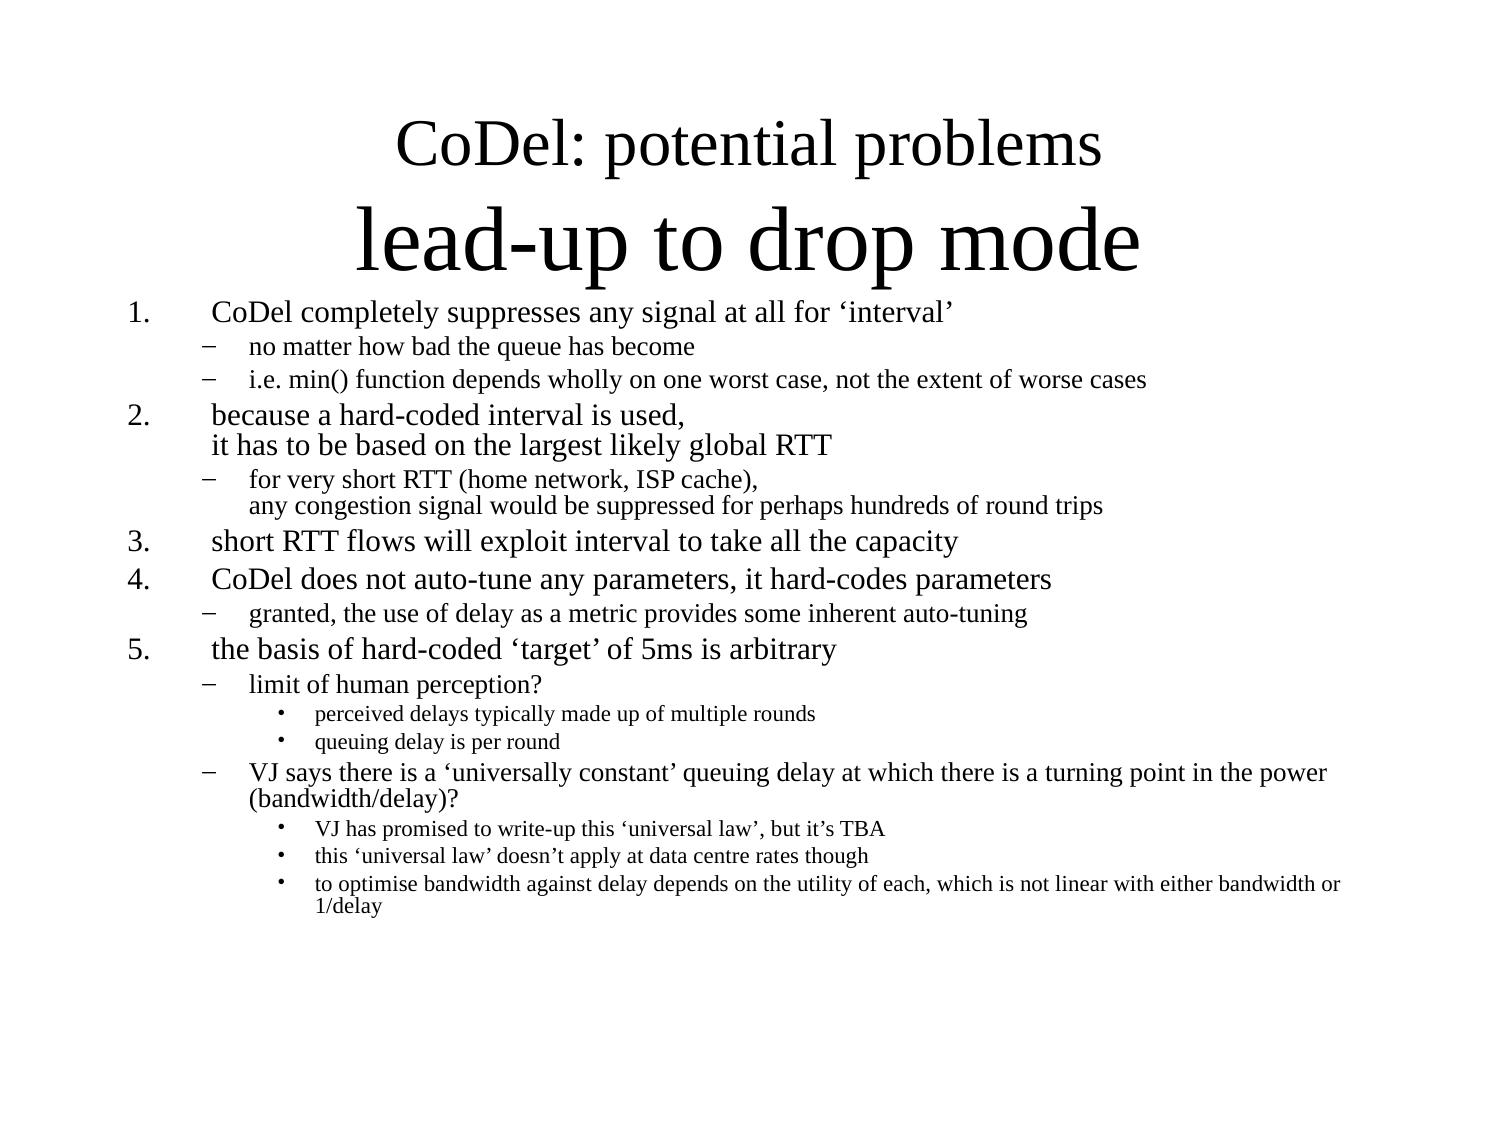

CoDel: potential problems
lead-up to drop mode
CoDel completely suppresses any signal at all for ‘interval’
no matter how bad the queue has become
i.e. min() function depends wholly on one worst case, not the extent of worse cases
because a hard-coded interval is used,
it has to be based on the largest likely global RTT
for very short RTT (home network, ISP cache),
any congestion signal would be suppressed for perhaps hundreds of round trips
short RTT flows will exploit interval to take all the capacity
CoDel does not auto-tune any parameters, it hard-codes parameters
granted, the use of delay as a metric provides some inherent auto-tuning
the basis of hard-coded ‘target’ of 5ms is arbitrary
limit of human perception?
perceived delays typically made up of multiple rounds
queuing delay is per round
VJ says there is a ‘universally constant’ queuing delay at which there is a turning point in the power (bandwidth/delay)?
VJ has promised to write-up this ‘universal law’, but it’s TBA
this ‘universal law’ doesn’t apply at data centre rates though
to optimise bandwidth against delay depends on the utility of each, which is not linear with either bandwidth or 1/delay